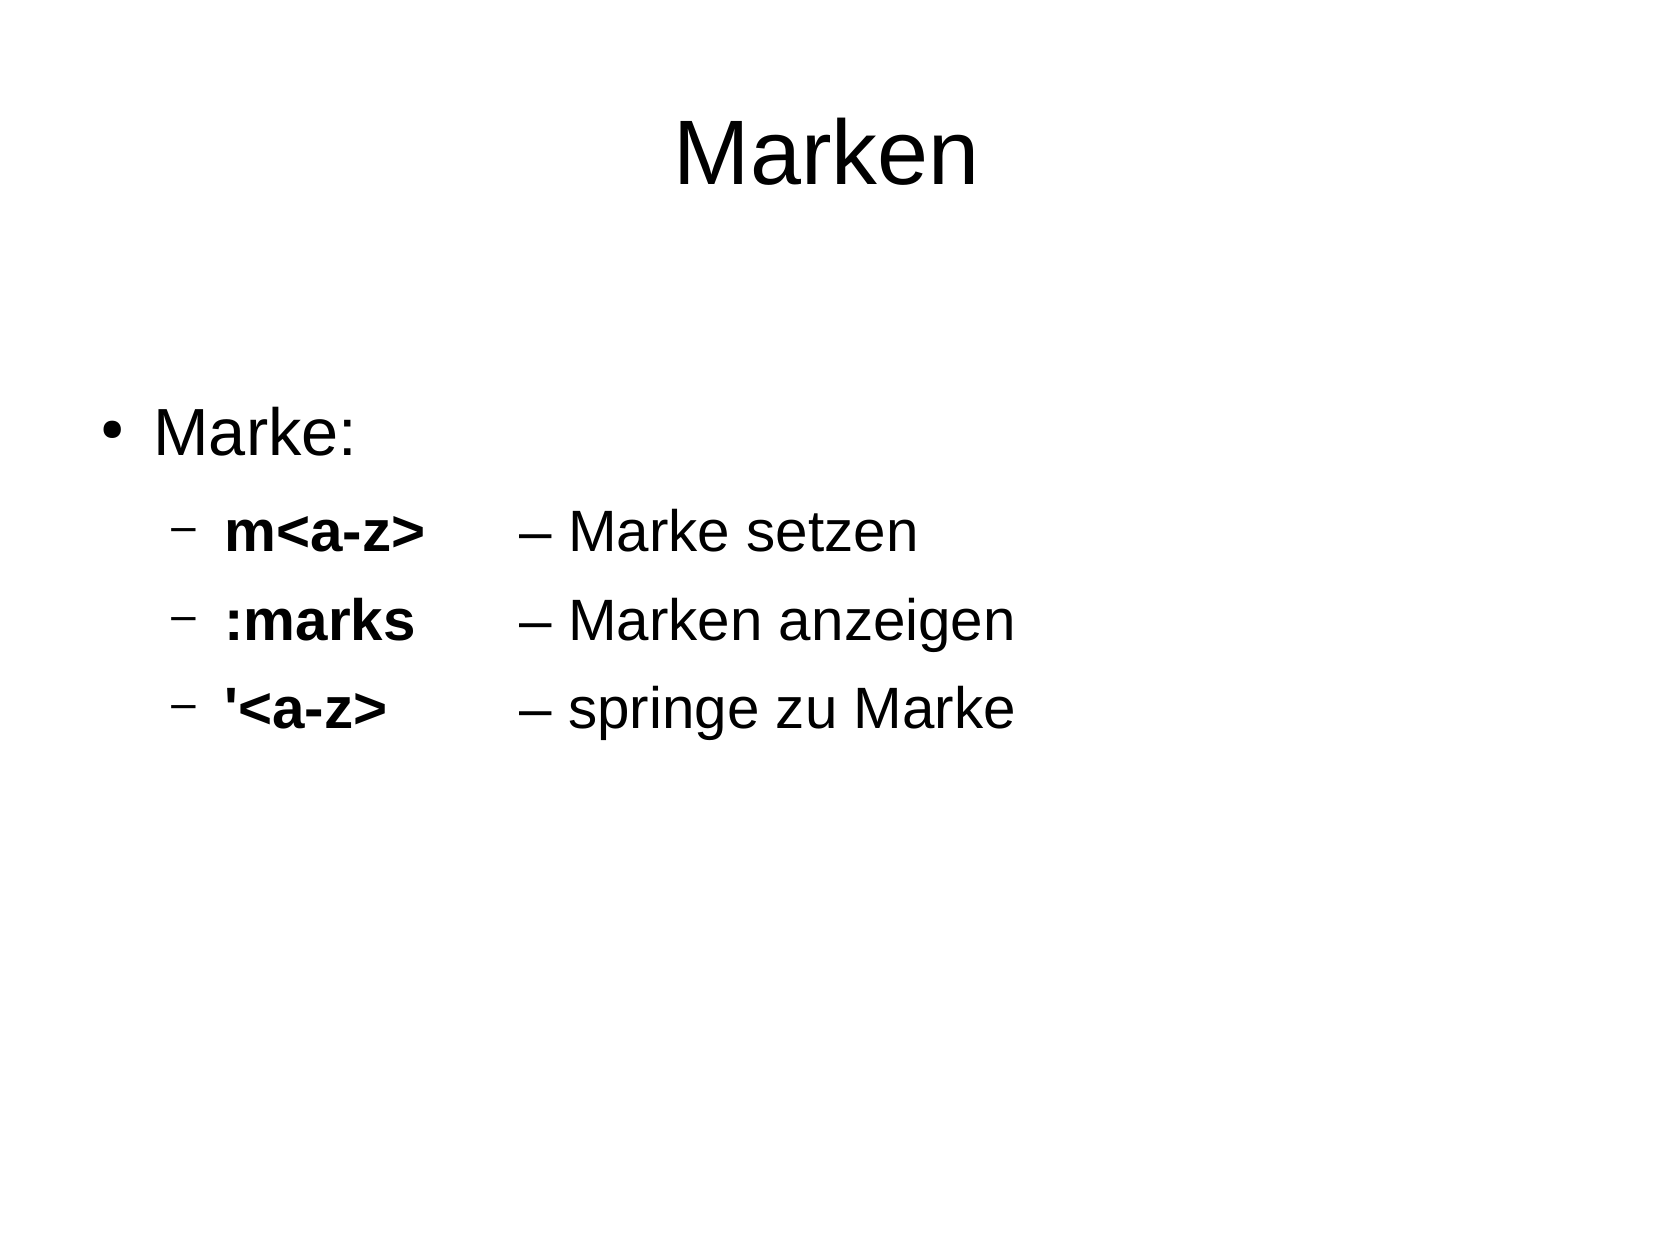

# Marken
Marke:
m<a-z> 	– Marke setzen
:marks 	– Marken anzeigen
'<a-z> 	– springe zu Marke